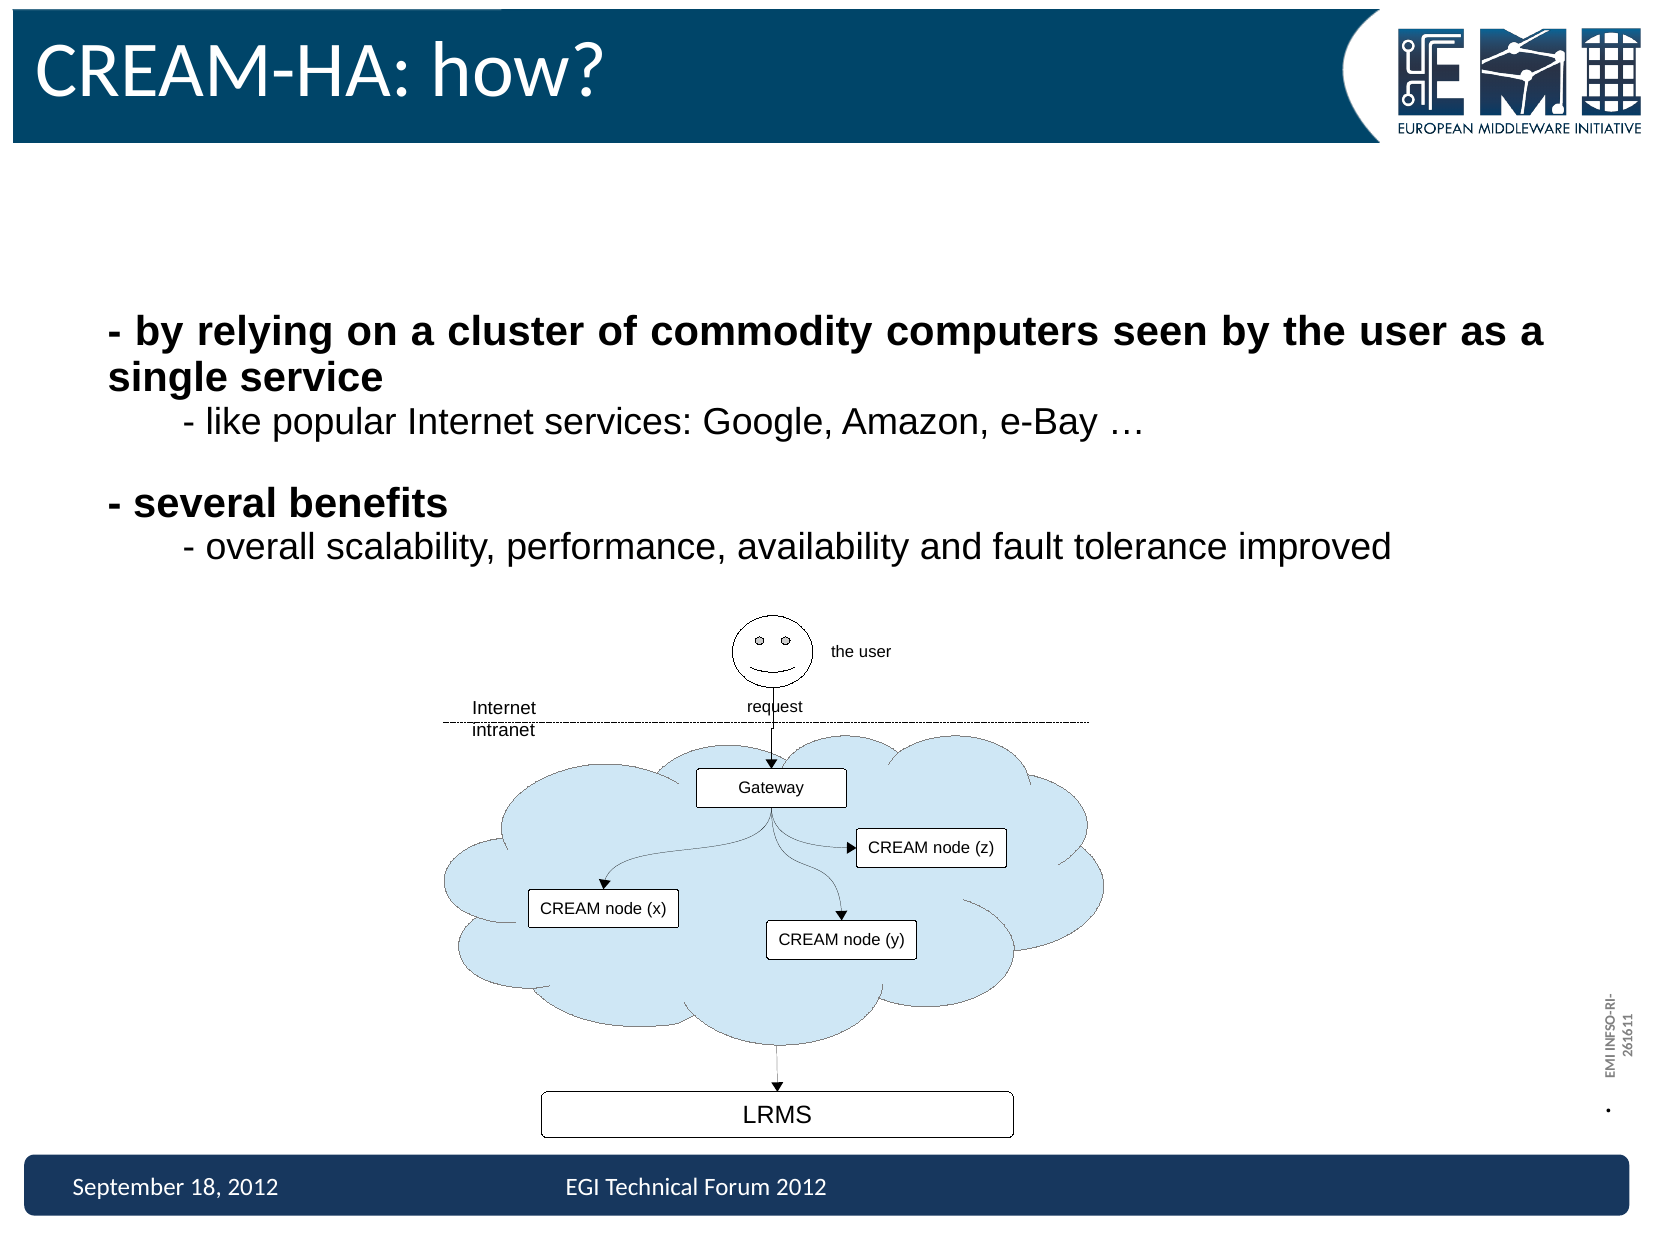

# CREAM-HA: how?
- by relying on a cluster of commodity computers seen by the user as a single service
	- like popular Internet services: Google, Amazon, e-Bay …
- several benefits
	- overall scalability, performance, availability and fault tolerance improved
the user
request
Internet
intranet
Gateway
CREAM node (z)
CREAM node (x)
CREAM node (y)
LRMS